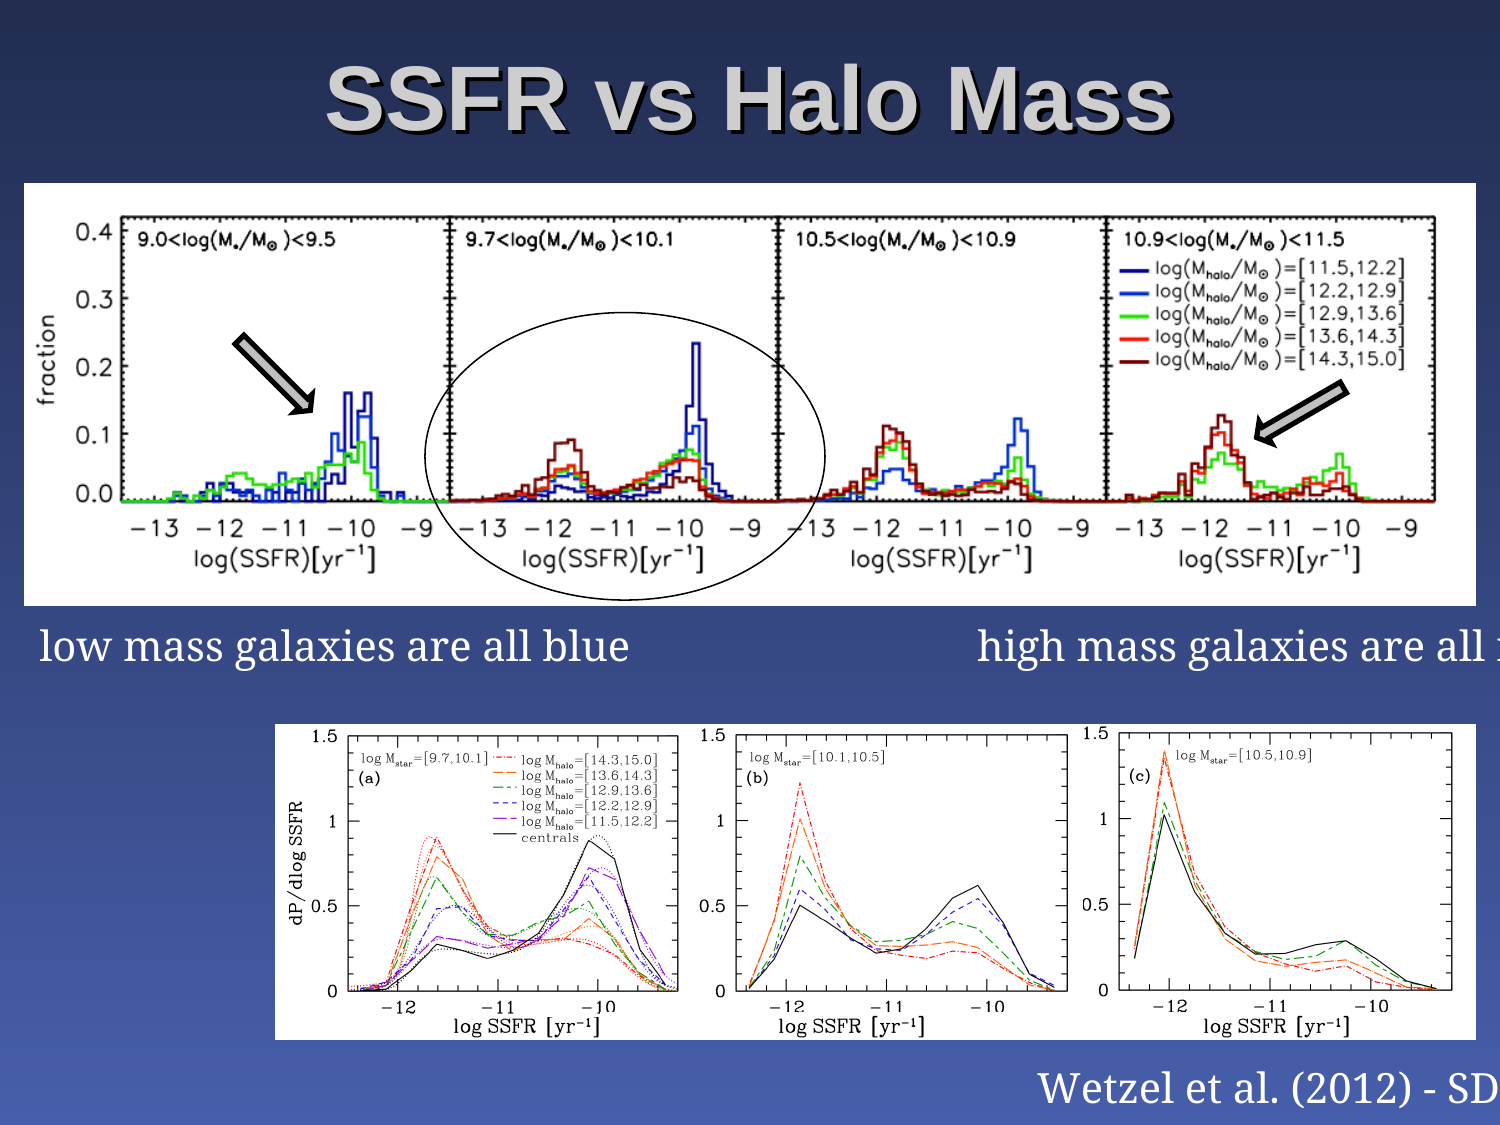

# SSFR vs Halo Mass
low mass galaxies are all blue
high mass galaxies are all red
Wetzel et al. (2012) - SDSS